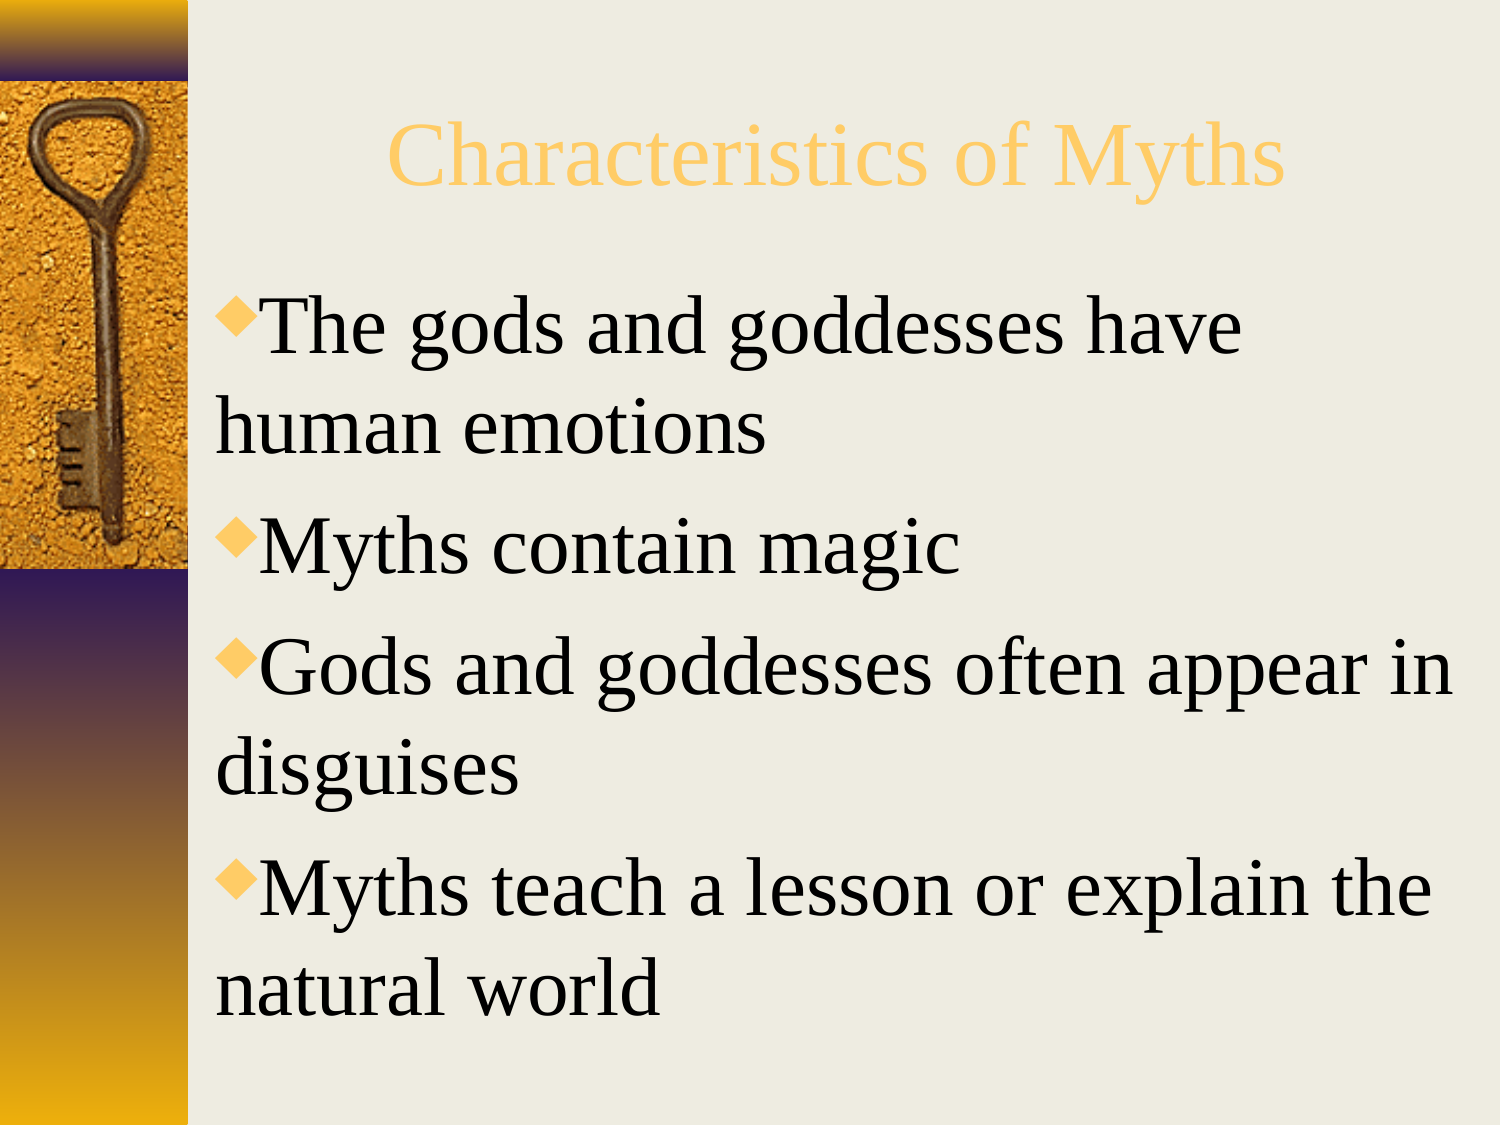

# Characteristics of Myths
The gods and goddesses have human emotions
Myths contain magic
Gods and goddesses often appear in disguises
Myths teach a lesson or explain the natural world